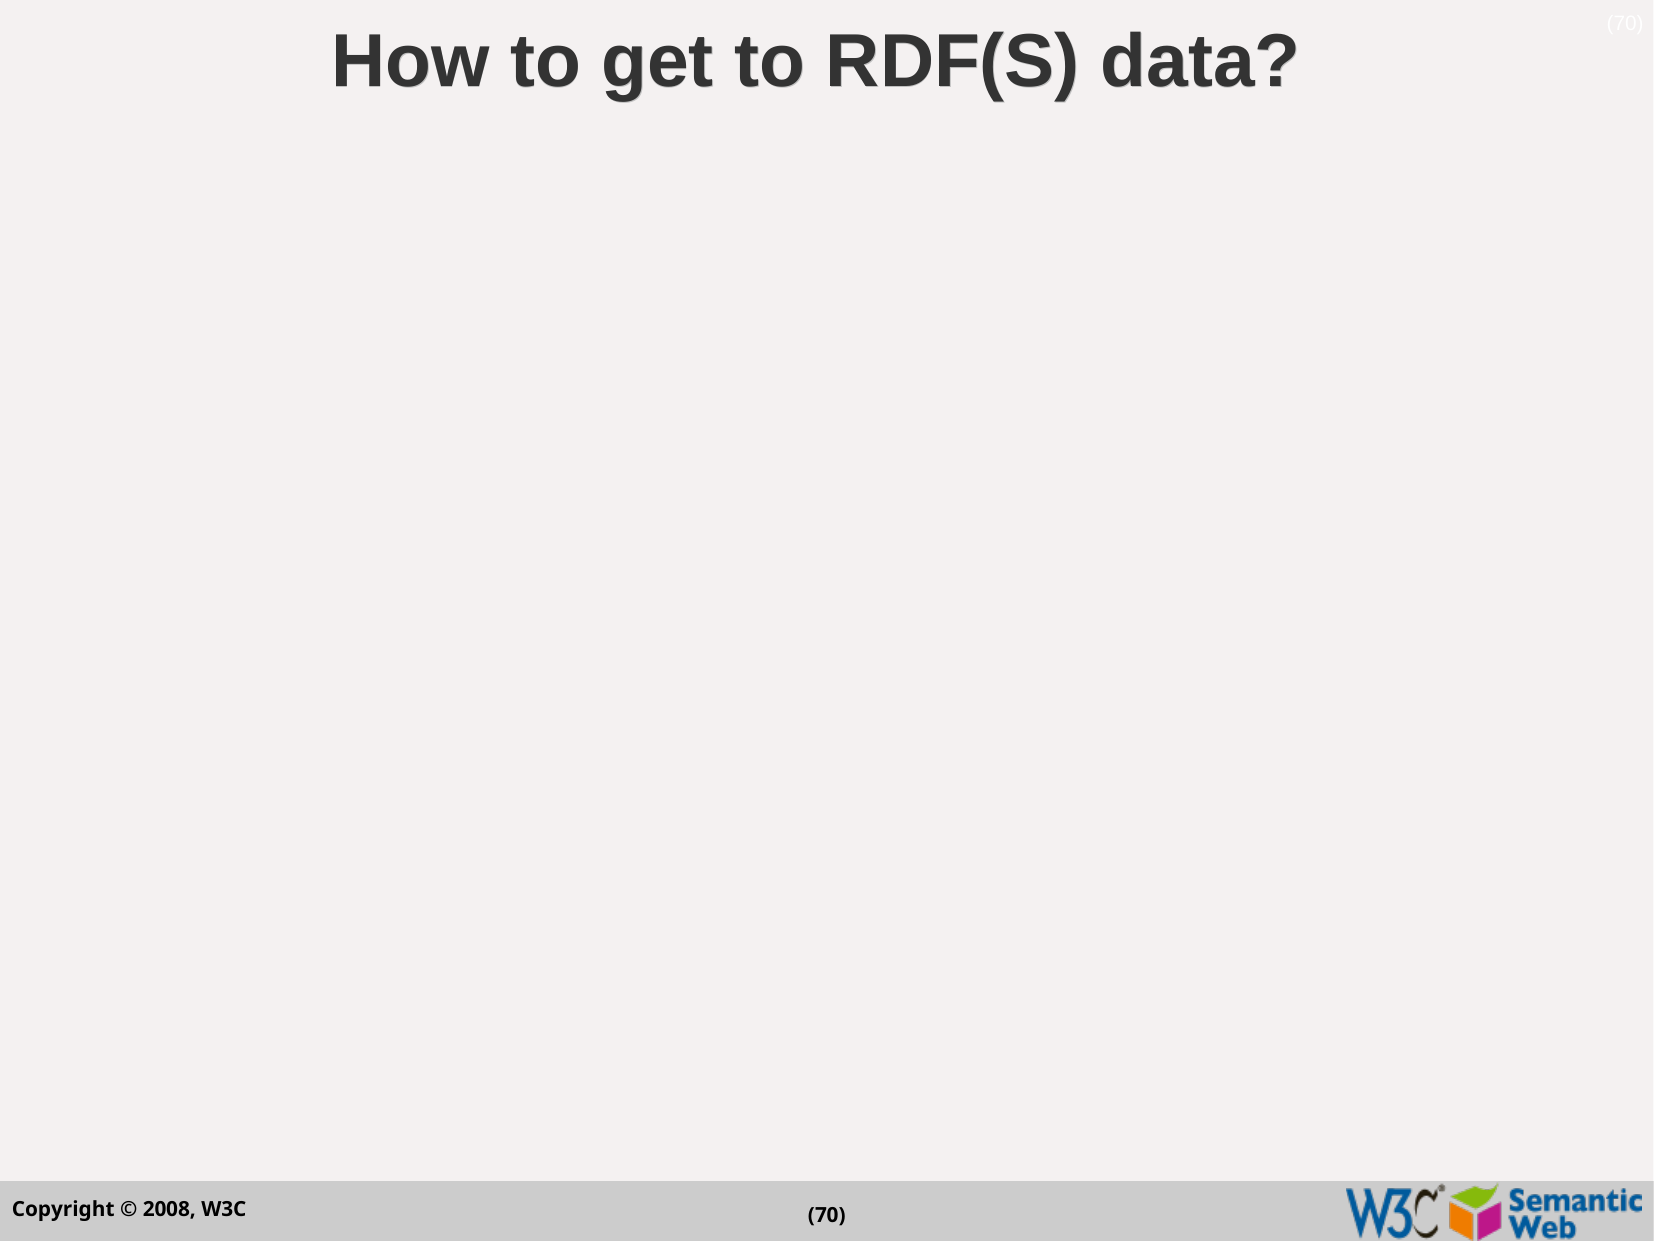

# How to get to RDF(S) data?